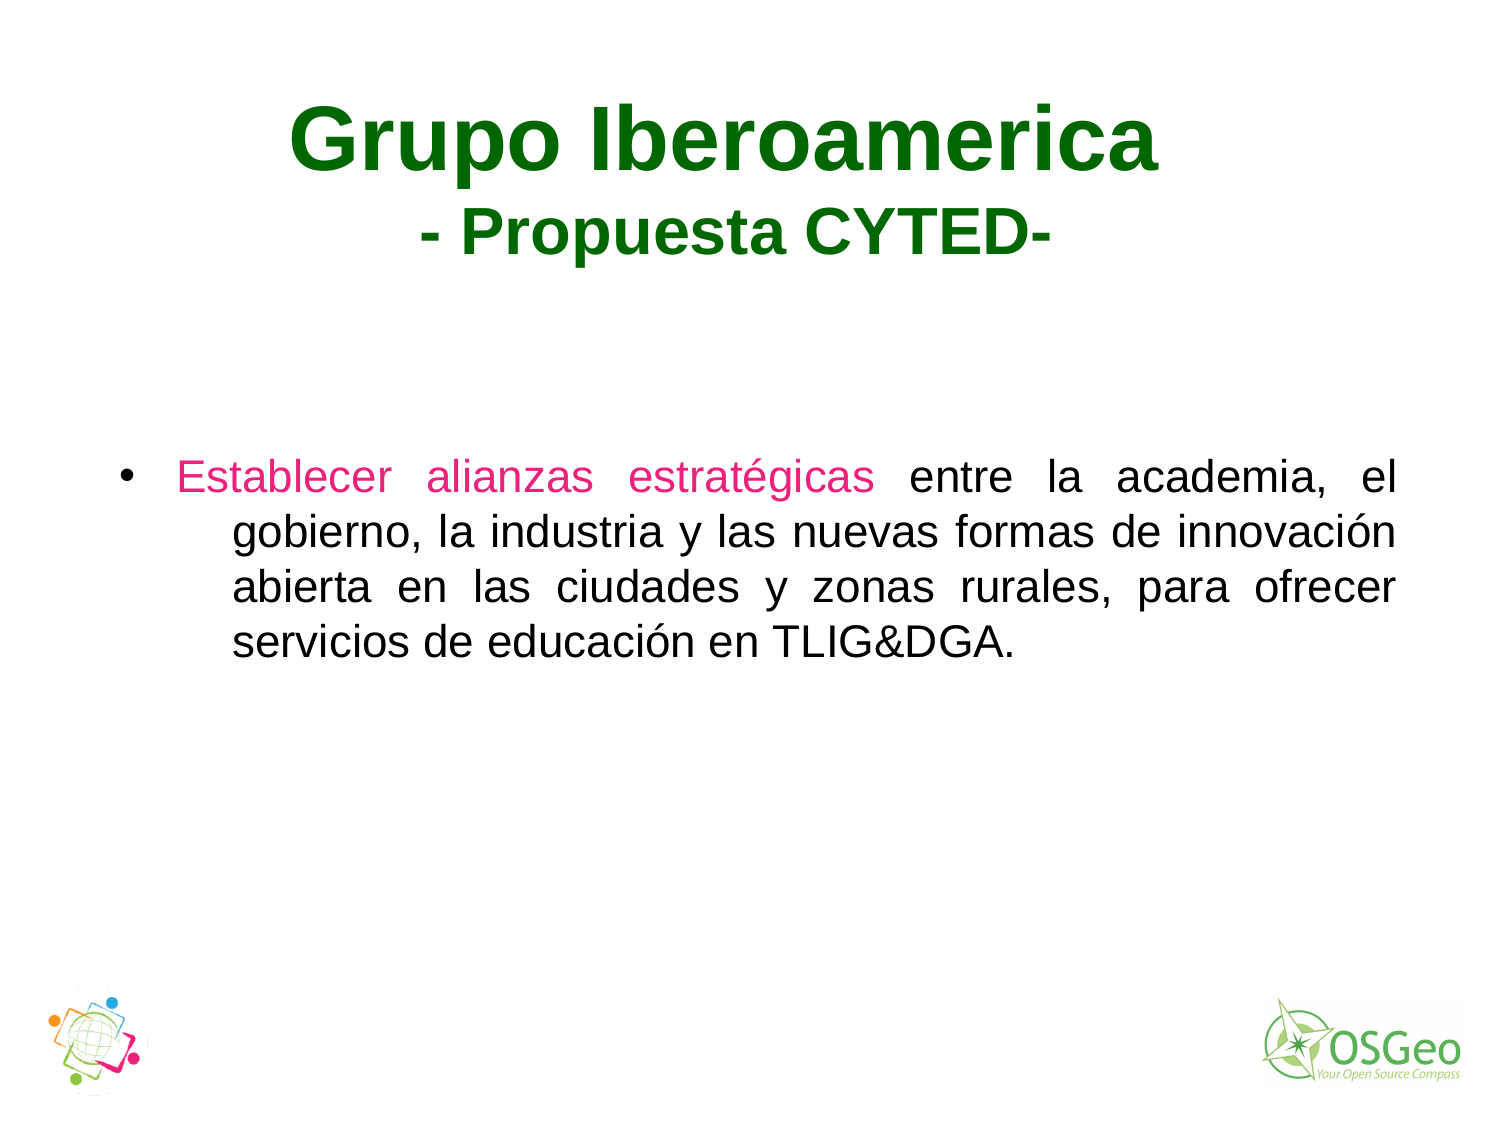

Grupo Iberoamerica
- Propuesta CYTED-
Establecer alianzas estratégicas entre la academia, el gobierno, la industria y las nuevas formas de innovación abierta en las ciudades y zonas rurales, para ofrecer servicios de educación en TLIG&DGA.